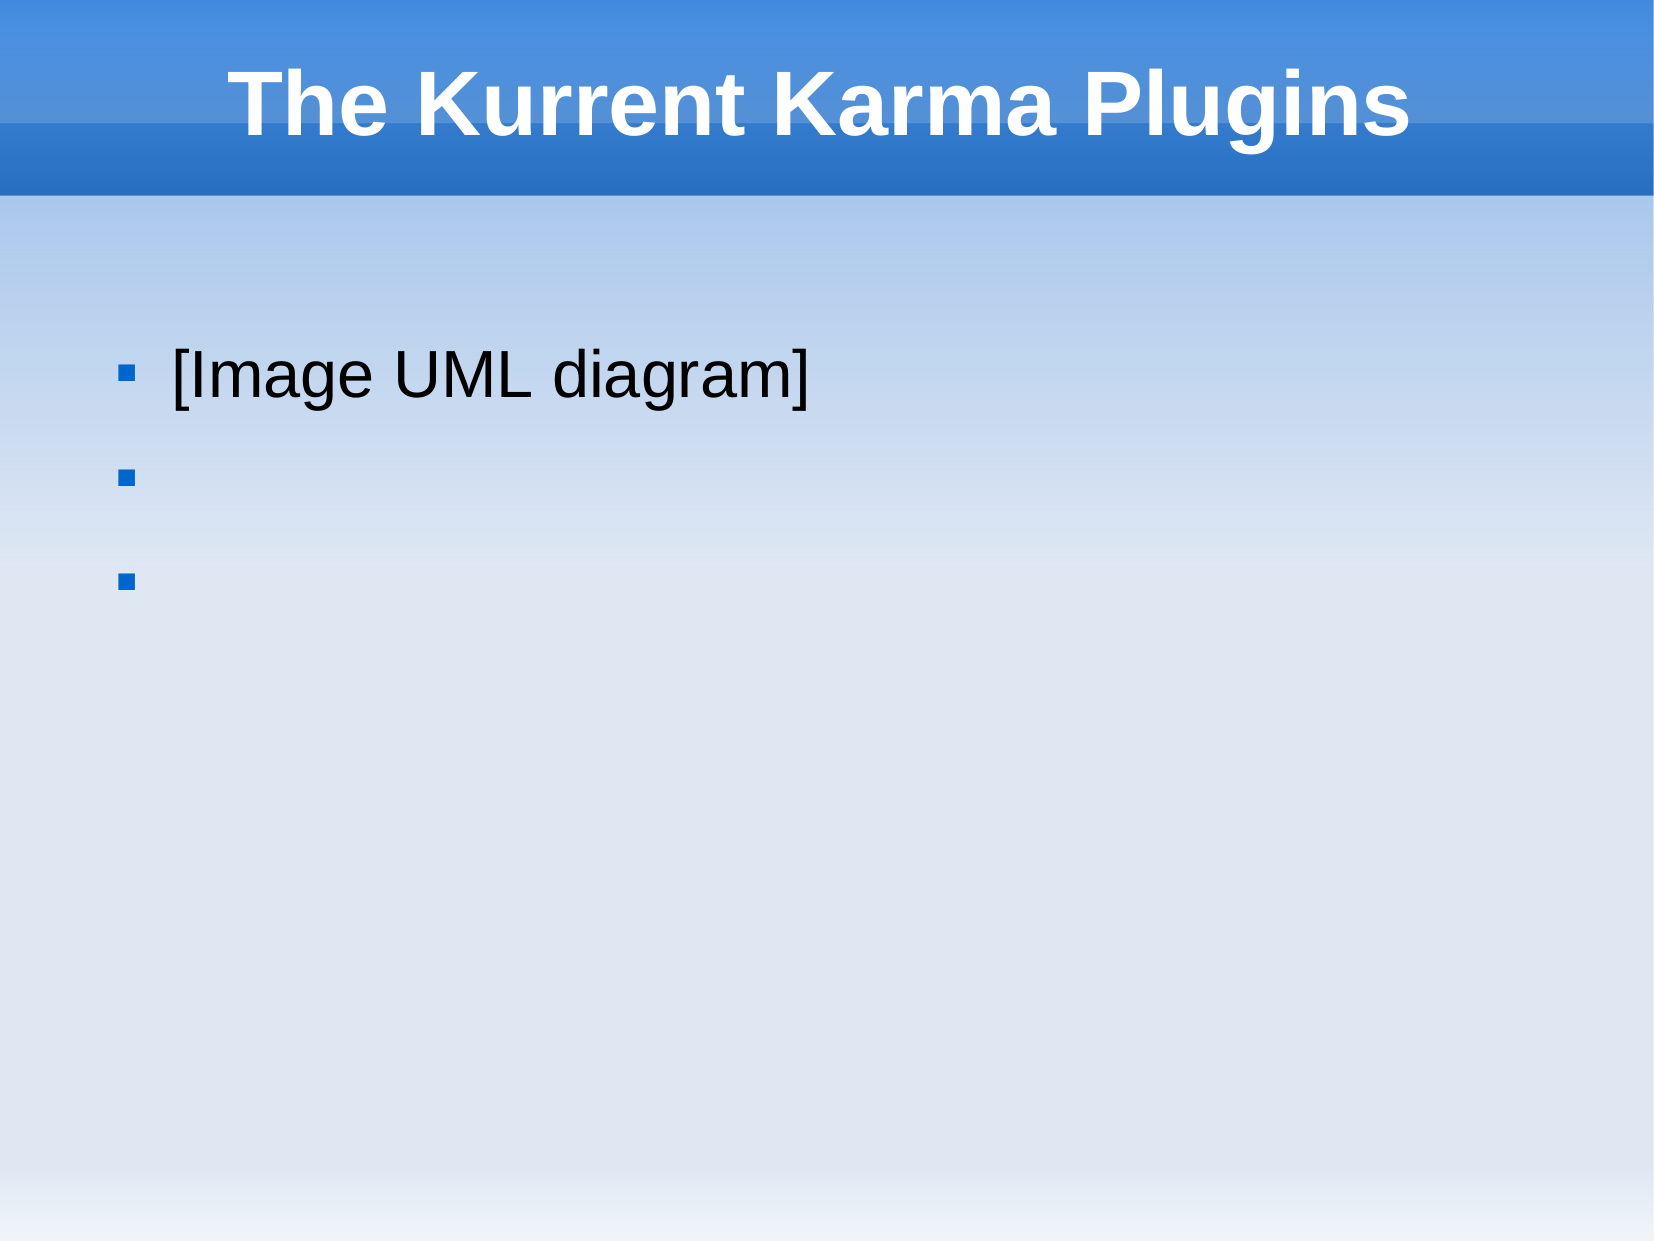

# The Kurrent Karma Plugins
[Image UML diagram]